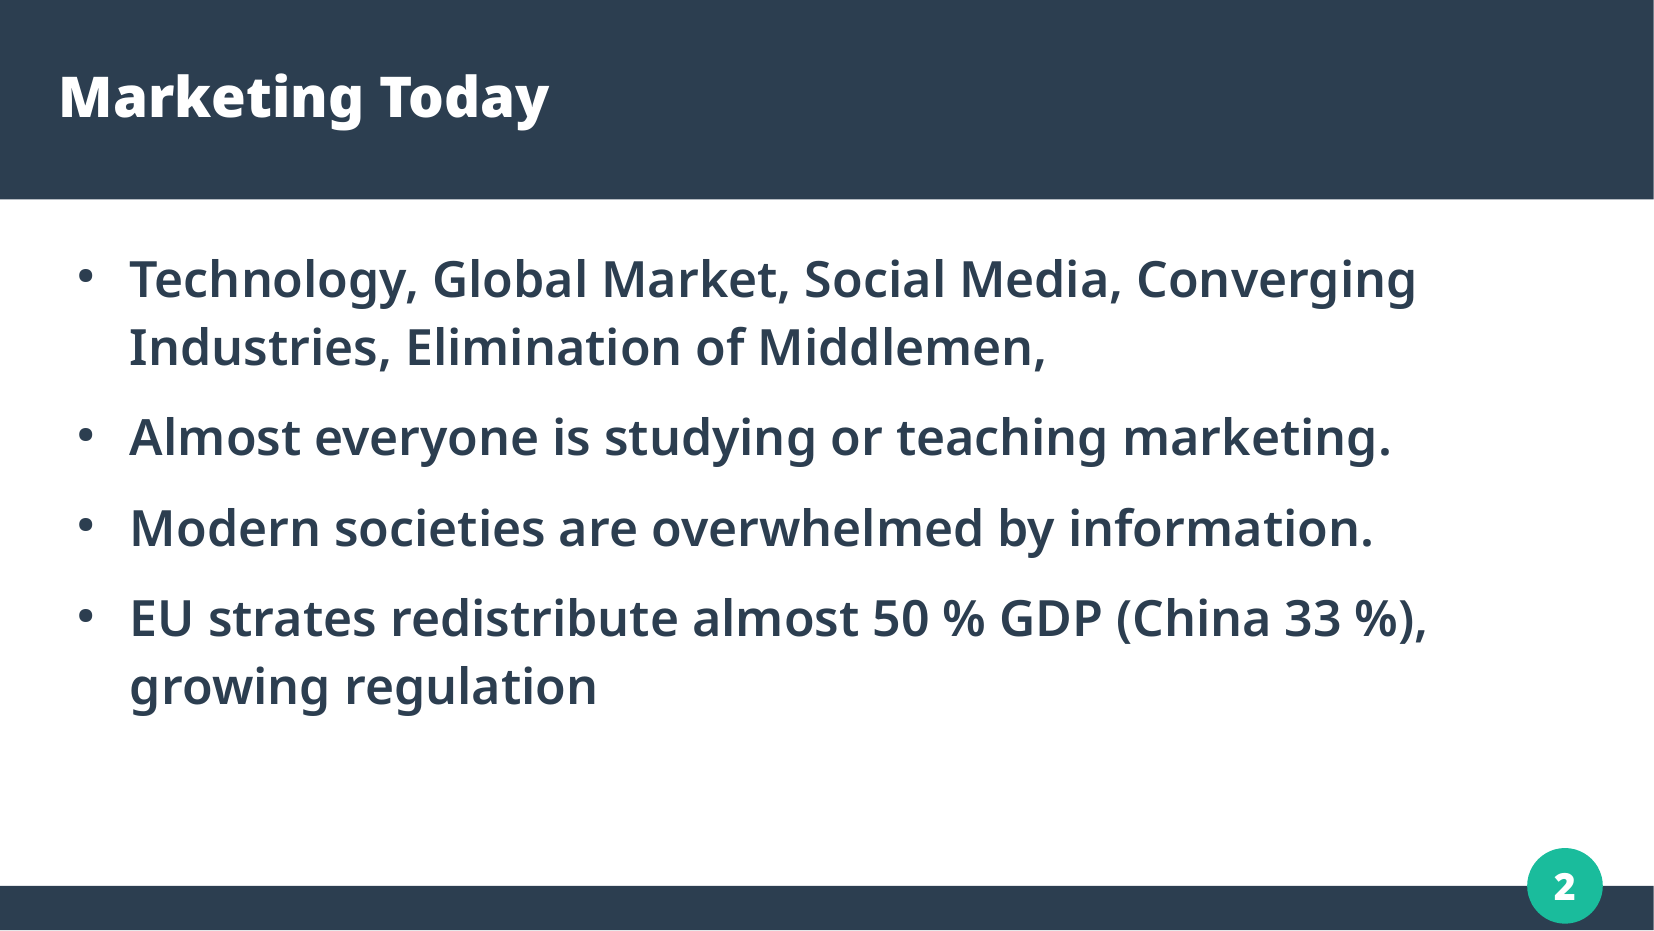

# Marketing Today
Technology, Global Market, Social Media, Converging Industries, Elimination of Middlemen,
Almost everyone is studying or teaching marketing.
Modern societies are overwhelmed by information.
EU strates redistribute almost 50 % GDP (China 33 %), growing regulation